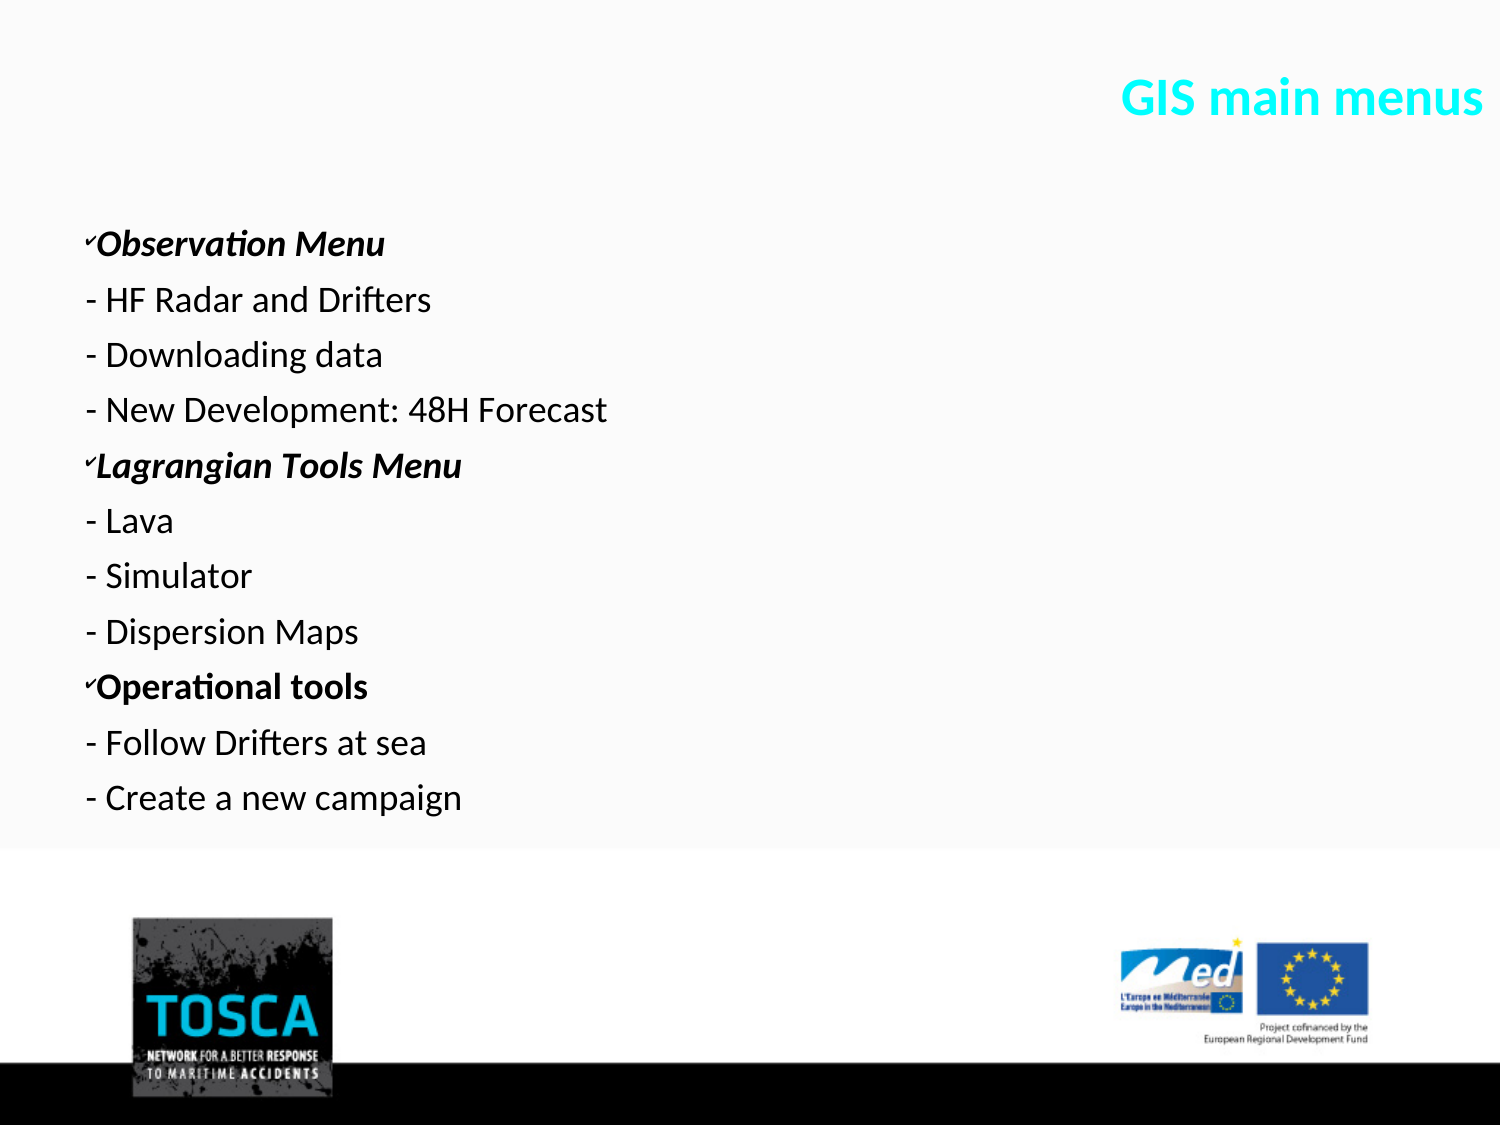

# GIS main menus
Observation Menu
- HF Radar and Drifters
- Downloading data
- New Development: 48H Forecast
Lagrangian Tools Menu
- Lava
- Simulator
- Dispersion Maps
Operational tools
- Follow Drifters at sea
- Create a new campaign